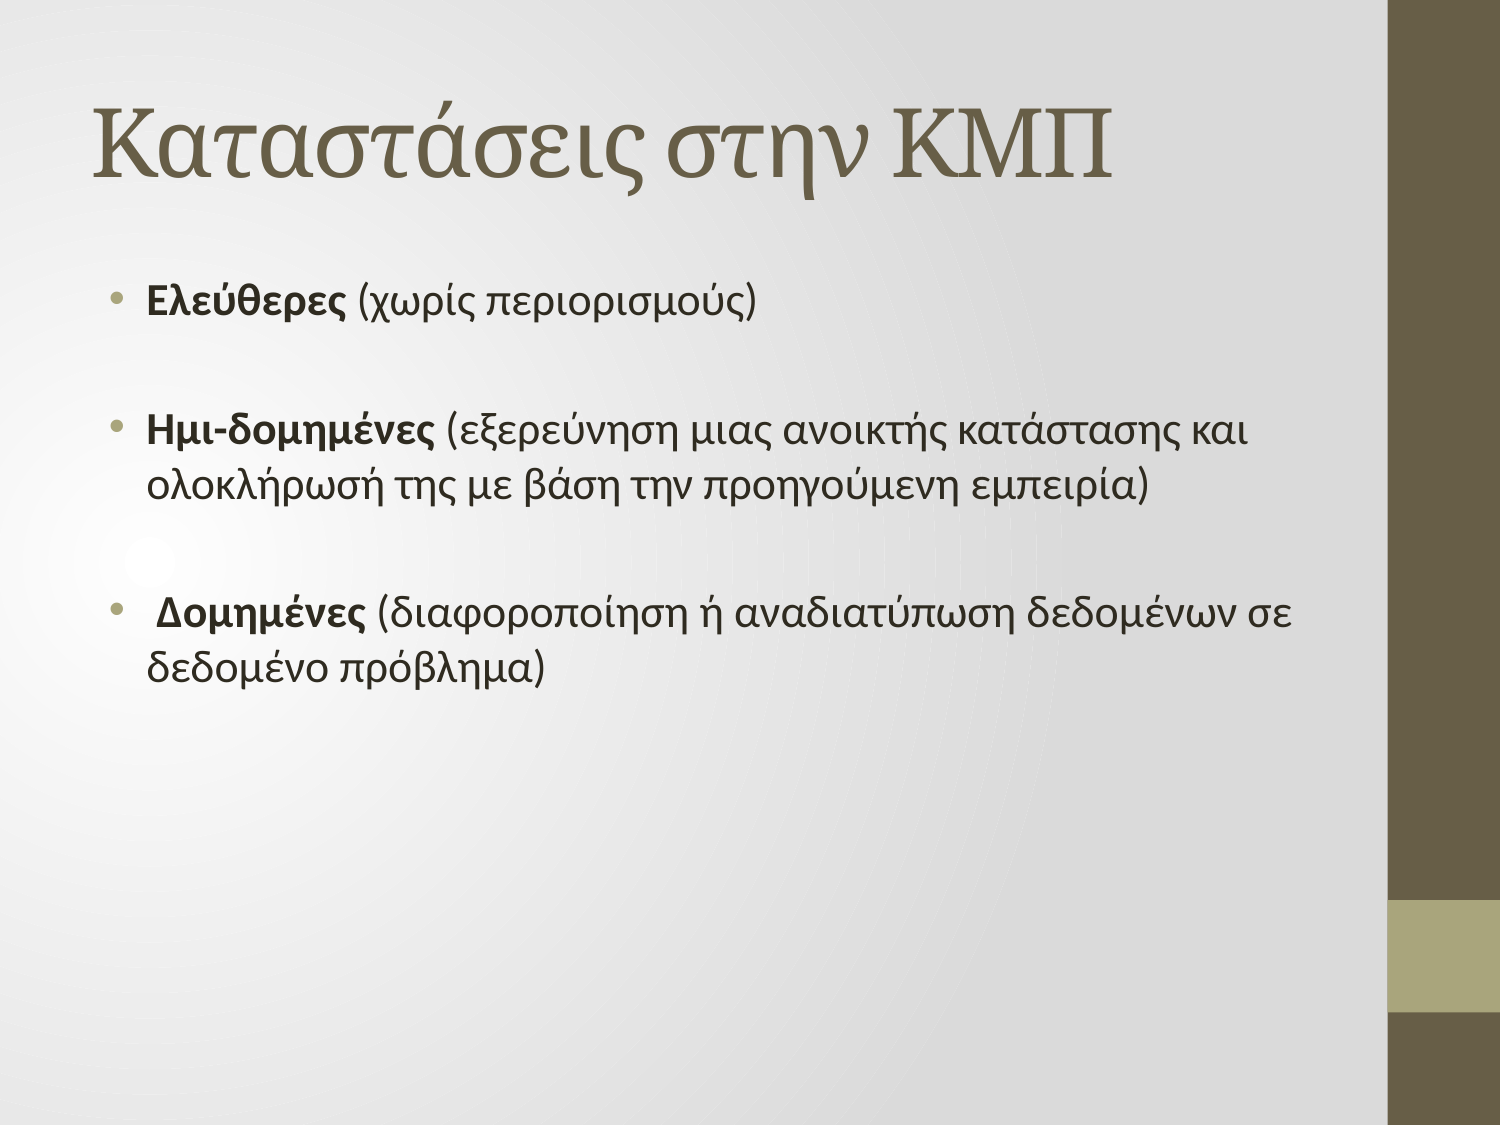

# Καταστάσεις στην ΚΜΠ
Ελεύθερες (χωρίς περιορισμούς)
Ημι-δομημένες (εξερεύνηση μιας ανοικτής κατάστασης και ολοκλήρωσή της με βάση την προηγούμενη εμπειρία)
 Δομημένες (διαφοροποίηση ή αναδιατύπωση δεδομένων σε δεδομένο πρόβλημα)